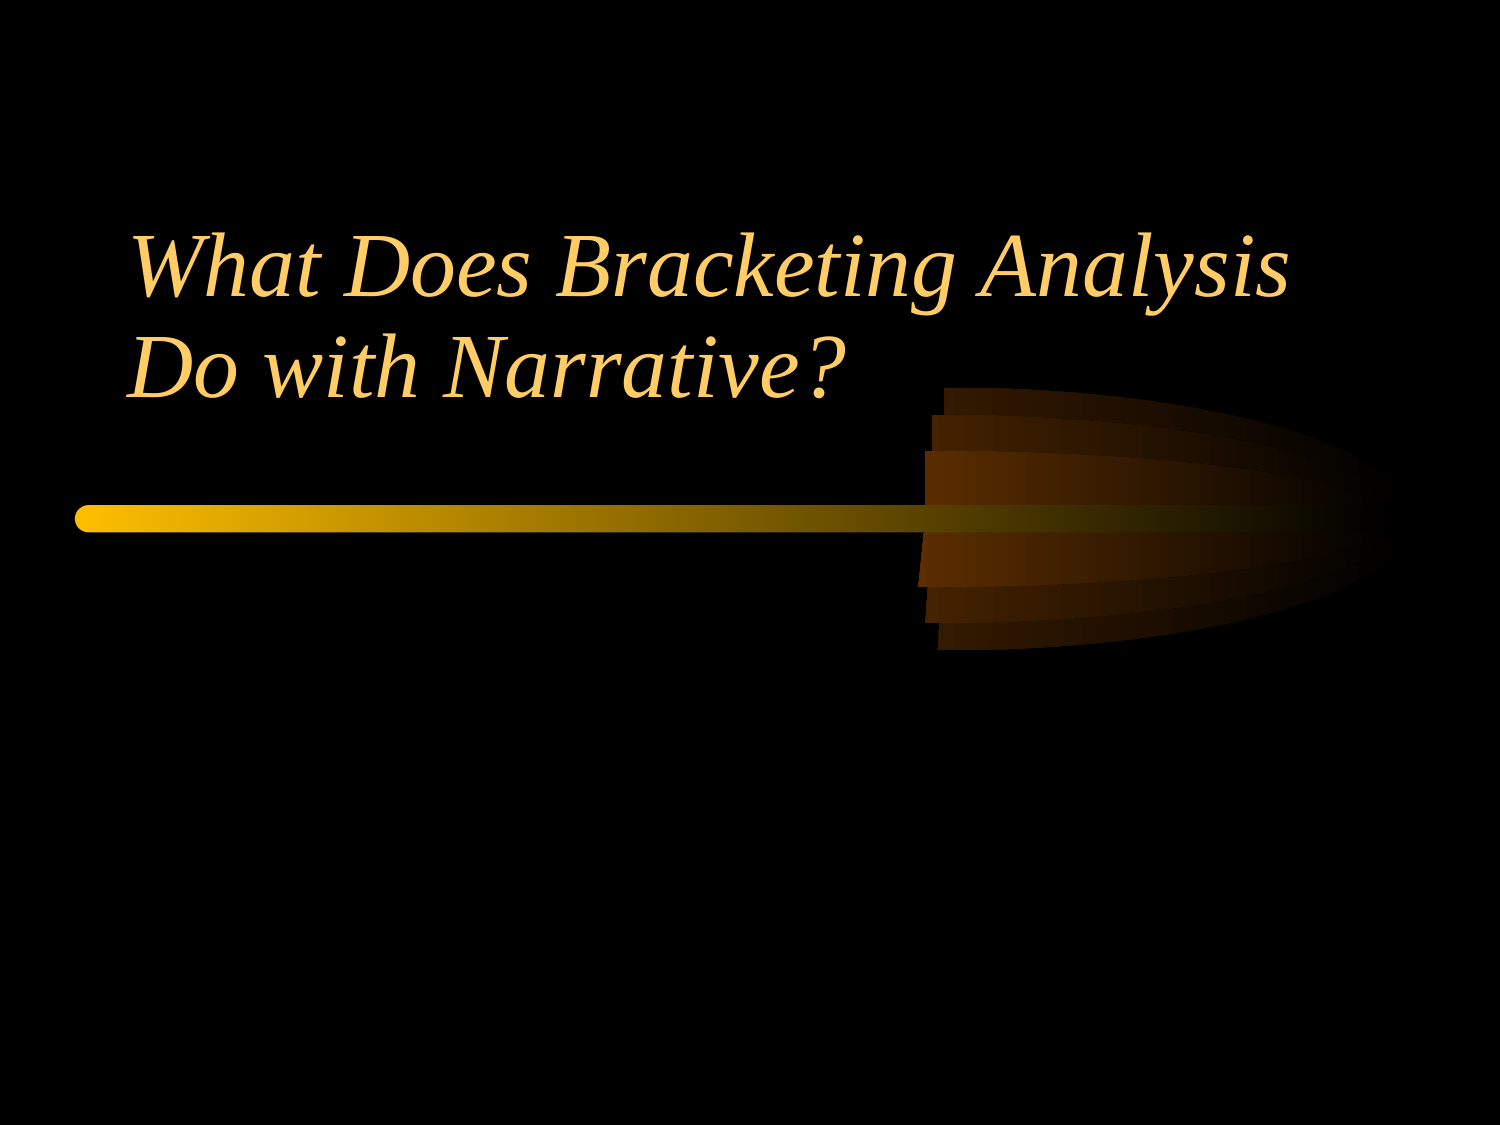

# What Does Bracketing Analysis Do with Narrative?